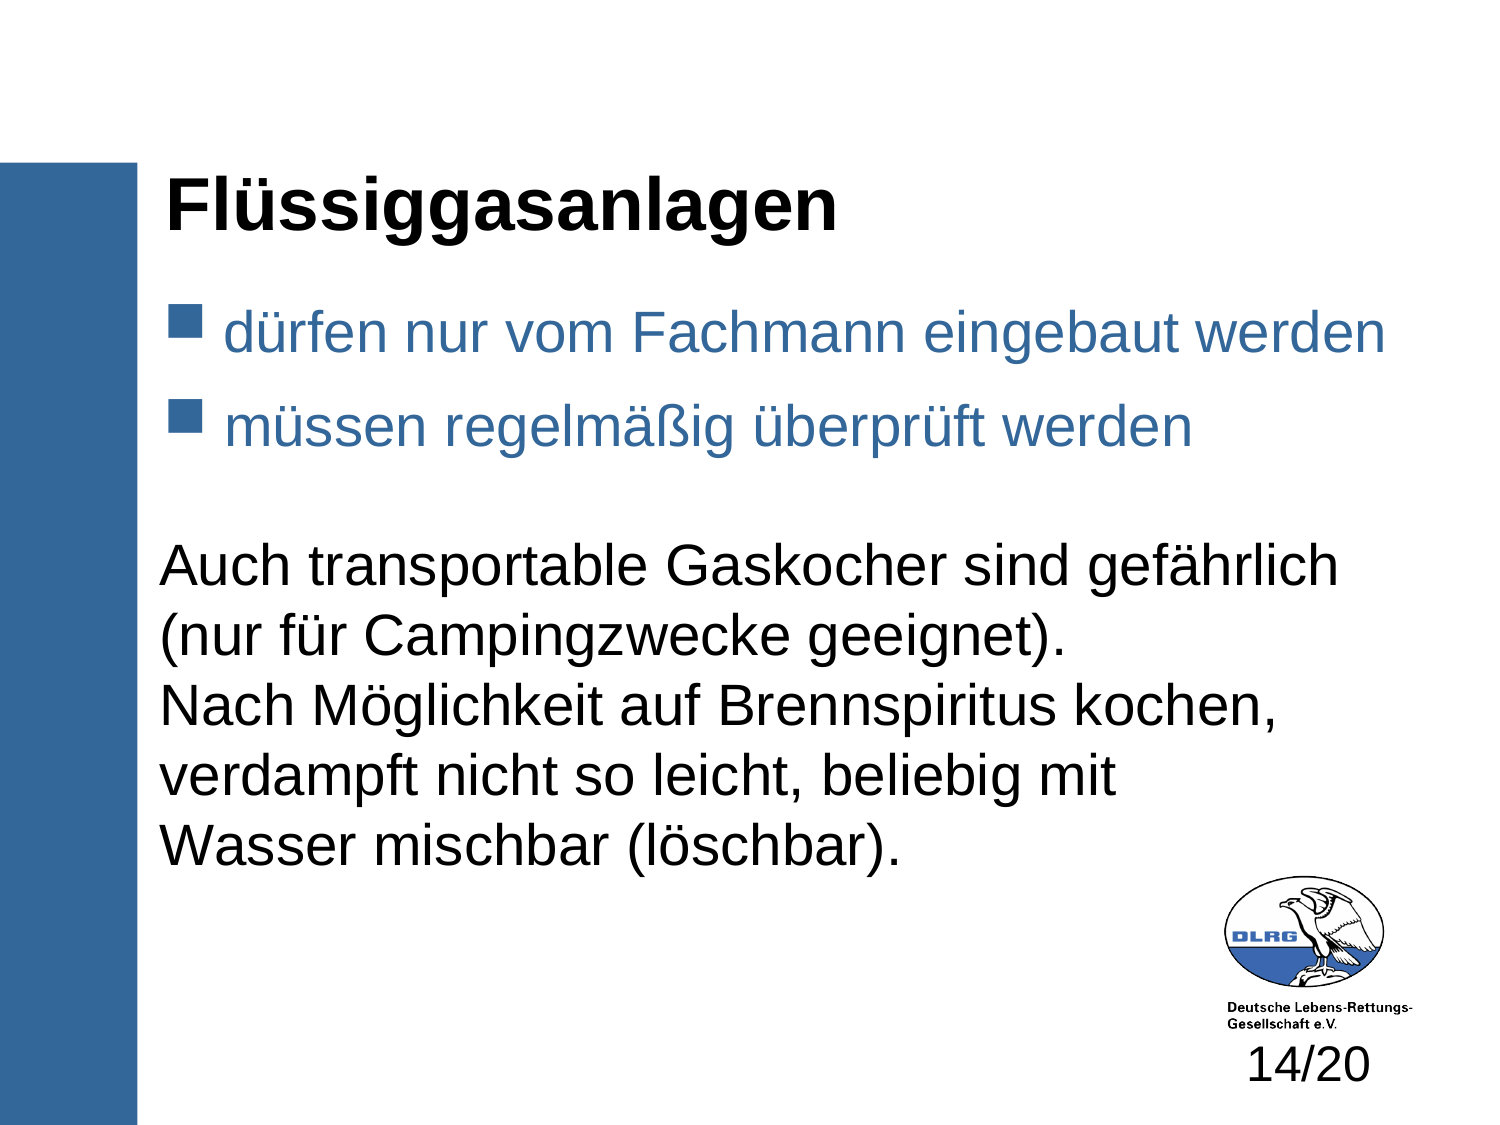

Flüssiggasanlagen
 dürfen nur vom Fachmann eingebaut werden
 müssen regelmäßig überprüft werden
Auch transportable Gaskocher sind gefährlich
(nur für Campingzwecke geeignet).
Nach Möglichkeit auf Brennspiritus kochen,
verdampft nicht so leicht, beliebig mit
Wasser mischbar (löschbar).